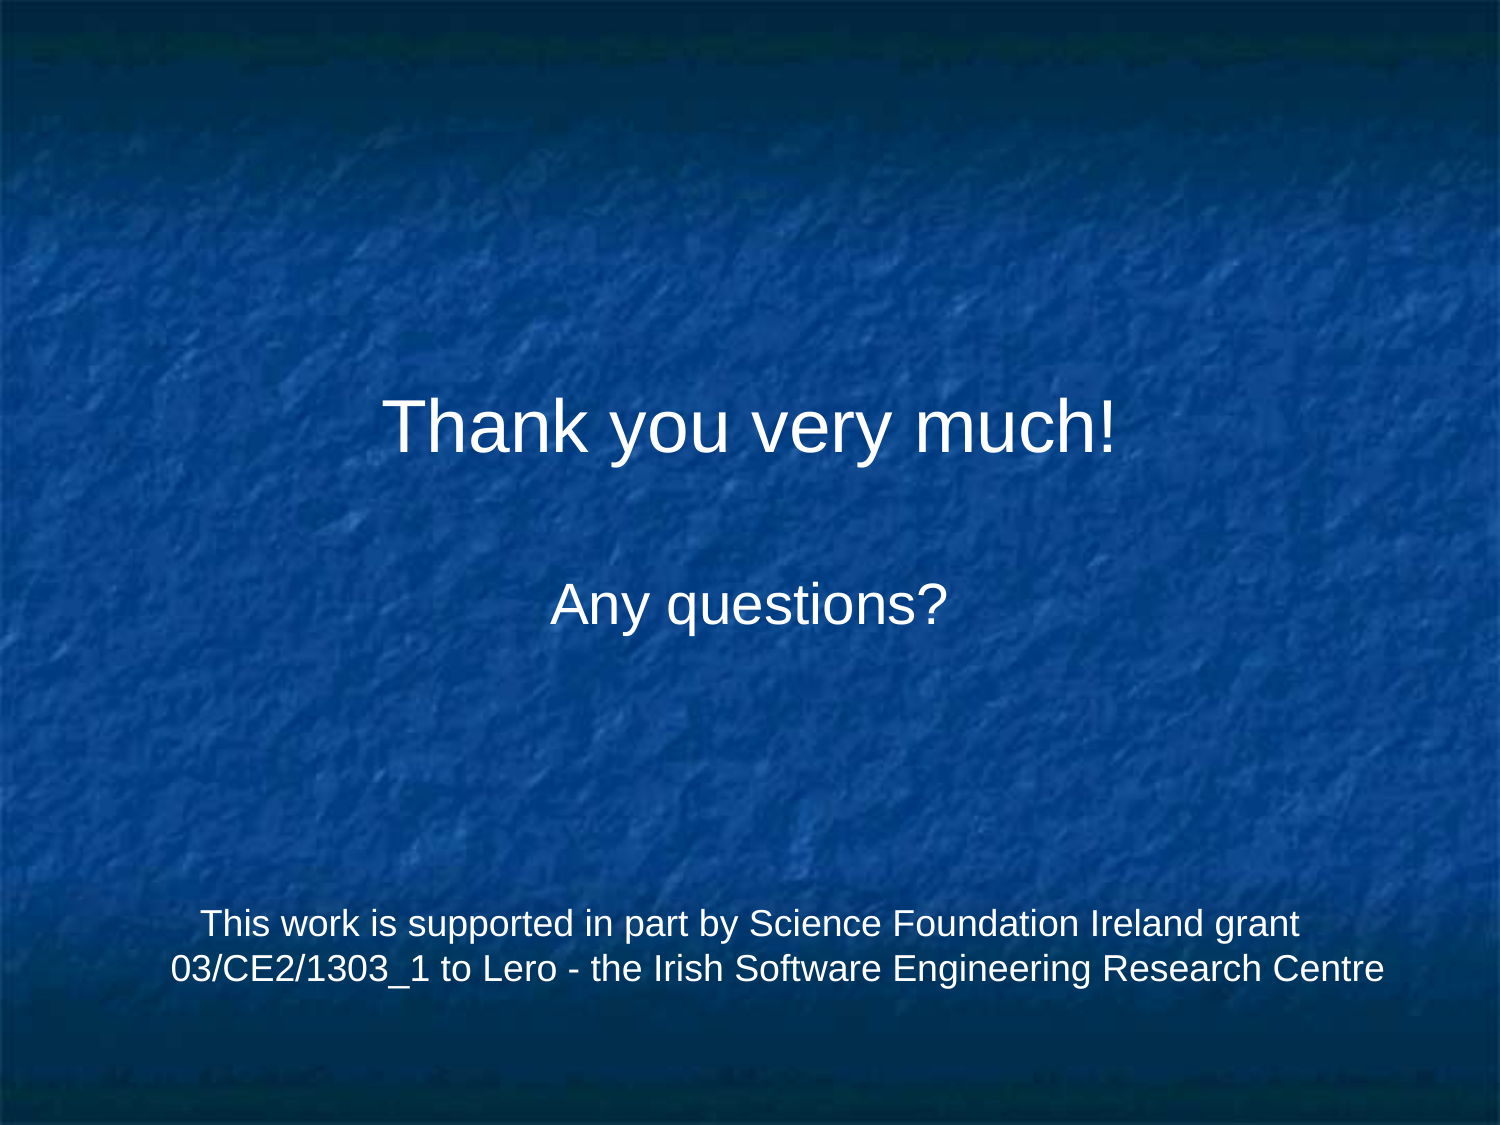

# Thank you very much!
Any questions?
This work is supported in part by Science Foundation Ireland grant 03/CE2/1303_1 to Lero - the Irish Software Engineering Research Centre